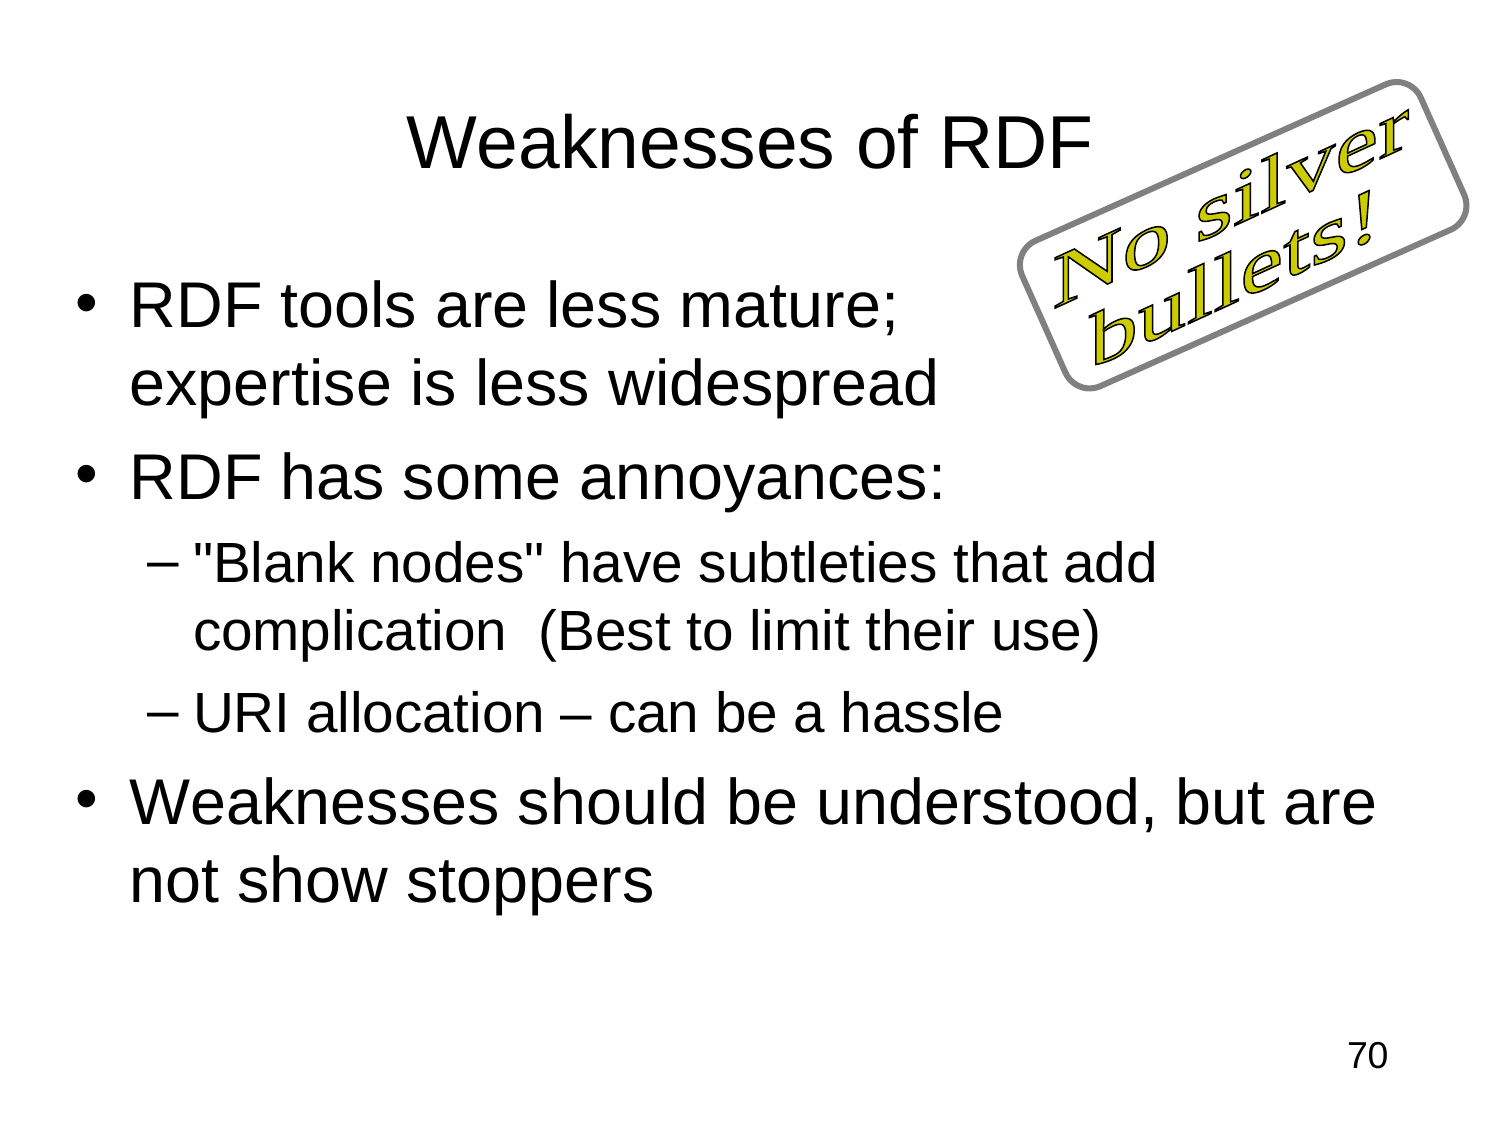

# Weaknesses of RDF
No silver
bullets!
RDF tools are less mature;
expertise is less widespread
RDF has some annoyances:
"Blank nodes" have subtleties that add complication (Best to limit their use)
URI allocation – can be a hassle
Weaknesses should be understood, but are not show stoppers
70